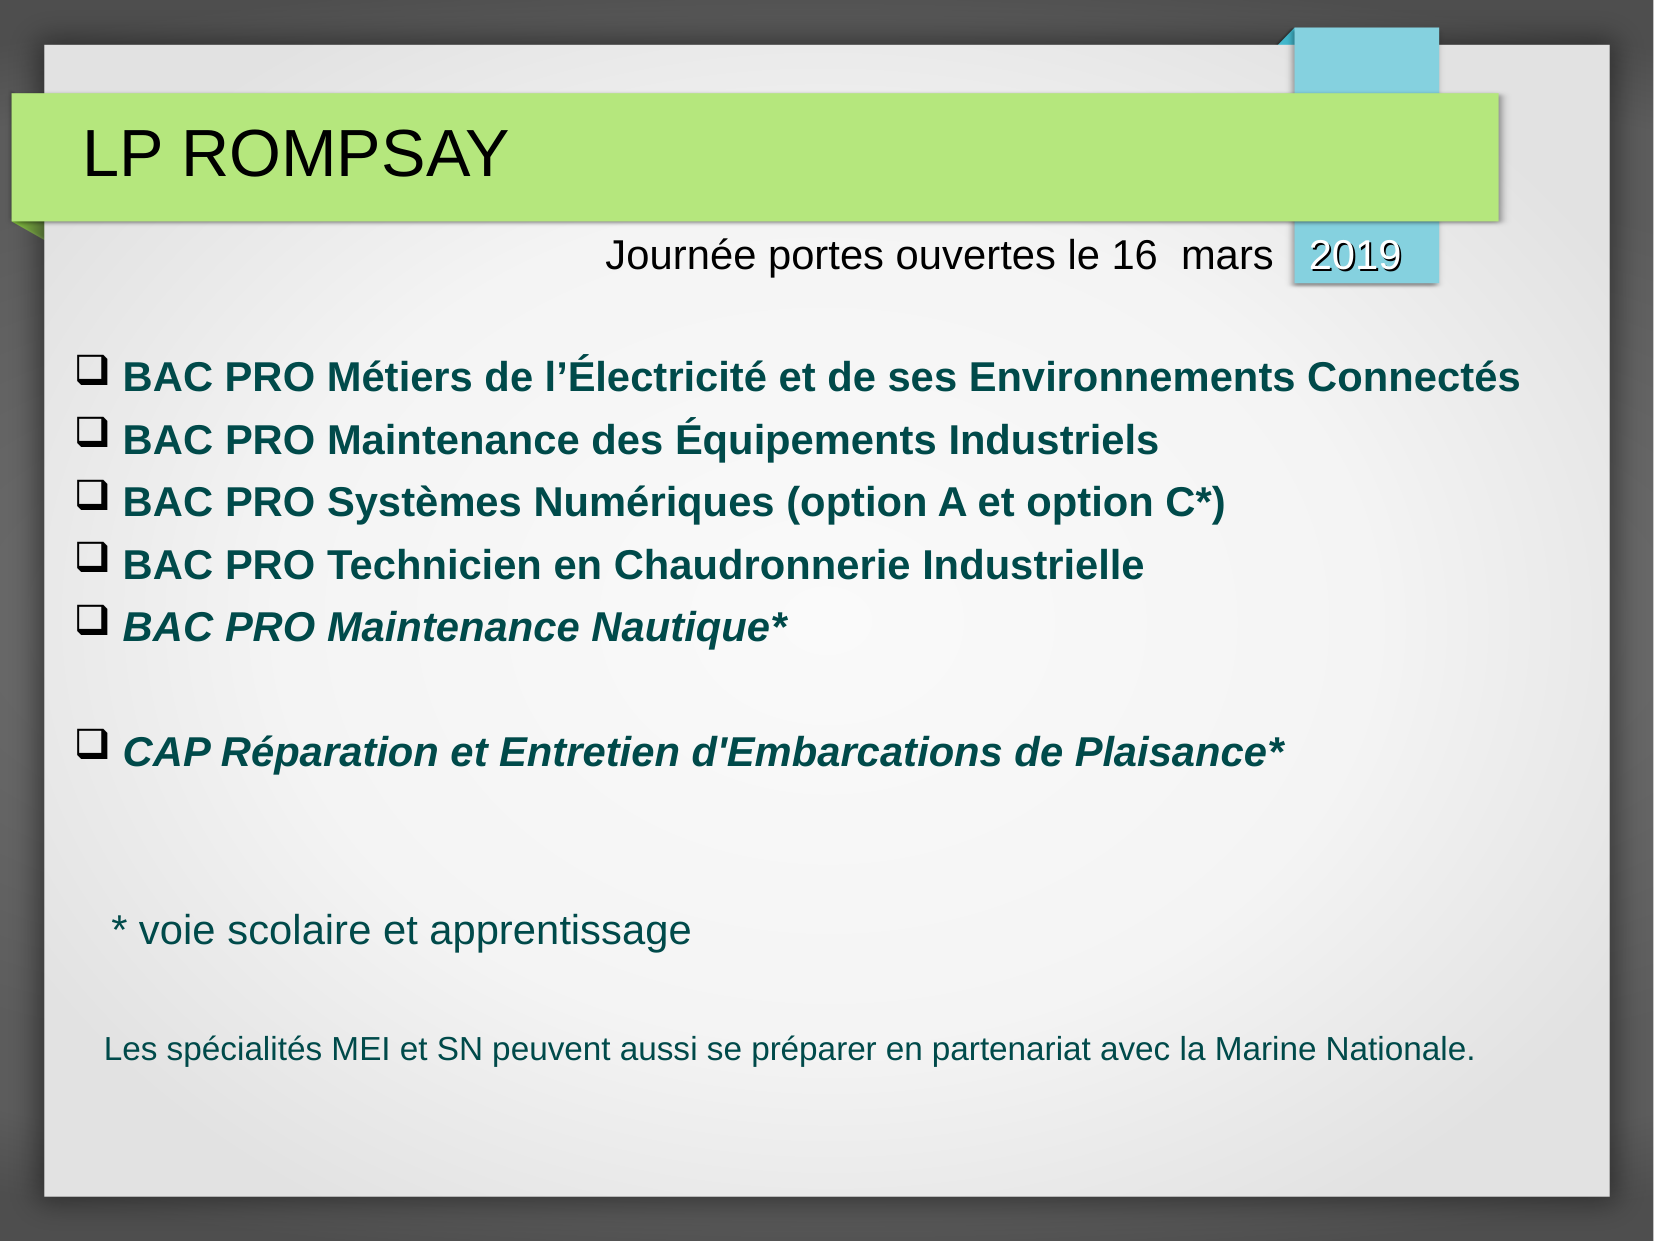

# LP ROMPSAY
Journée portes ouvertes le 16 mars 2019
 BAC PRO Métiers de l’Électricité et de ses Environnements Connectés
 BAC PRO Maintenance des Équipements Industriels
 BAC PRO Systèmes Numériques (option A et option C*)
 BAC PRO Technicien en Chaudronnerie Industrielle
 BAC PRO Maintenance Nautique*
 CAP Réparation et Entretien d'Embarcations de Plaisance*
* voie scolaire et apprentissage
Les spécialités MEI et SN peuvent aussi se préparer en partenariat avec la Marine Nationale.